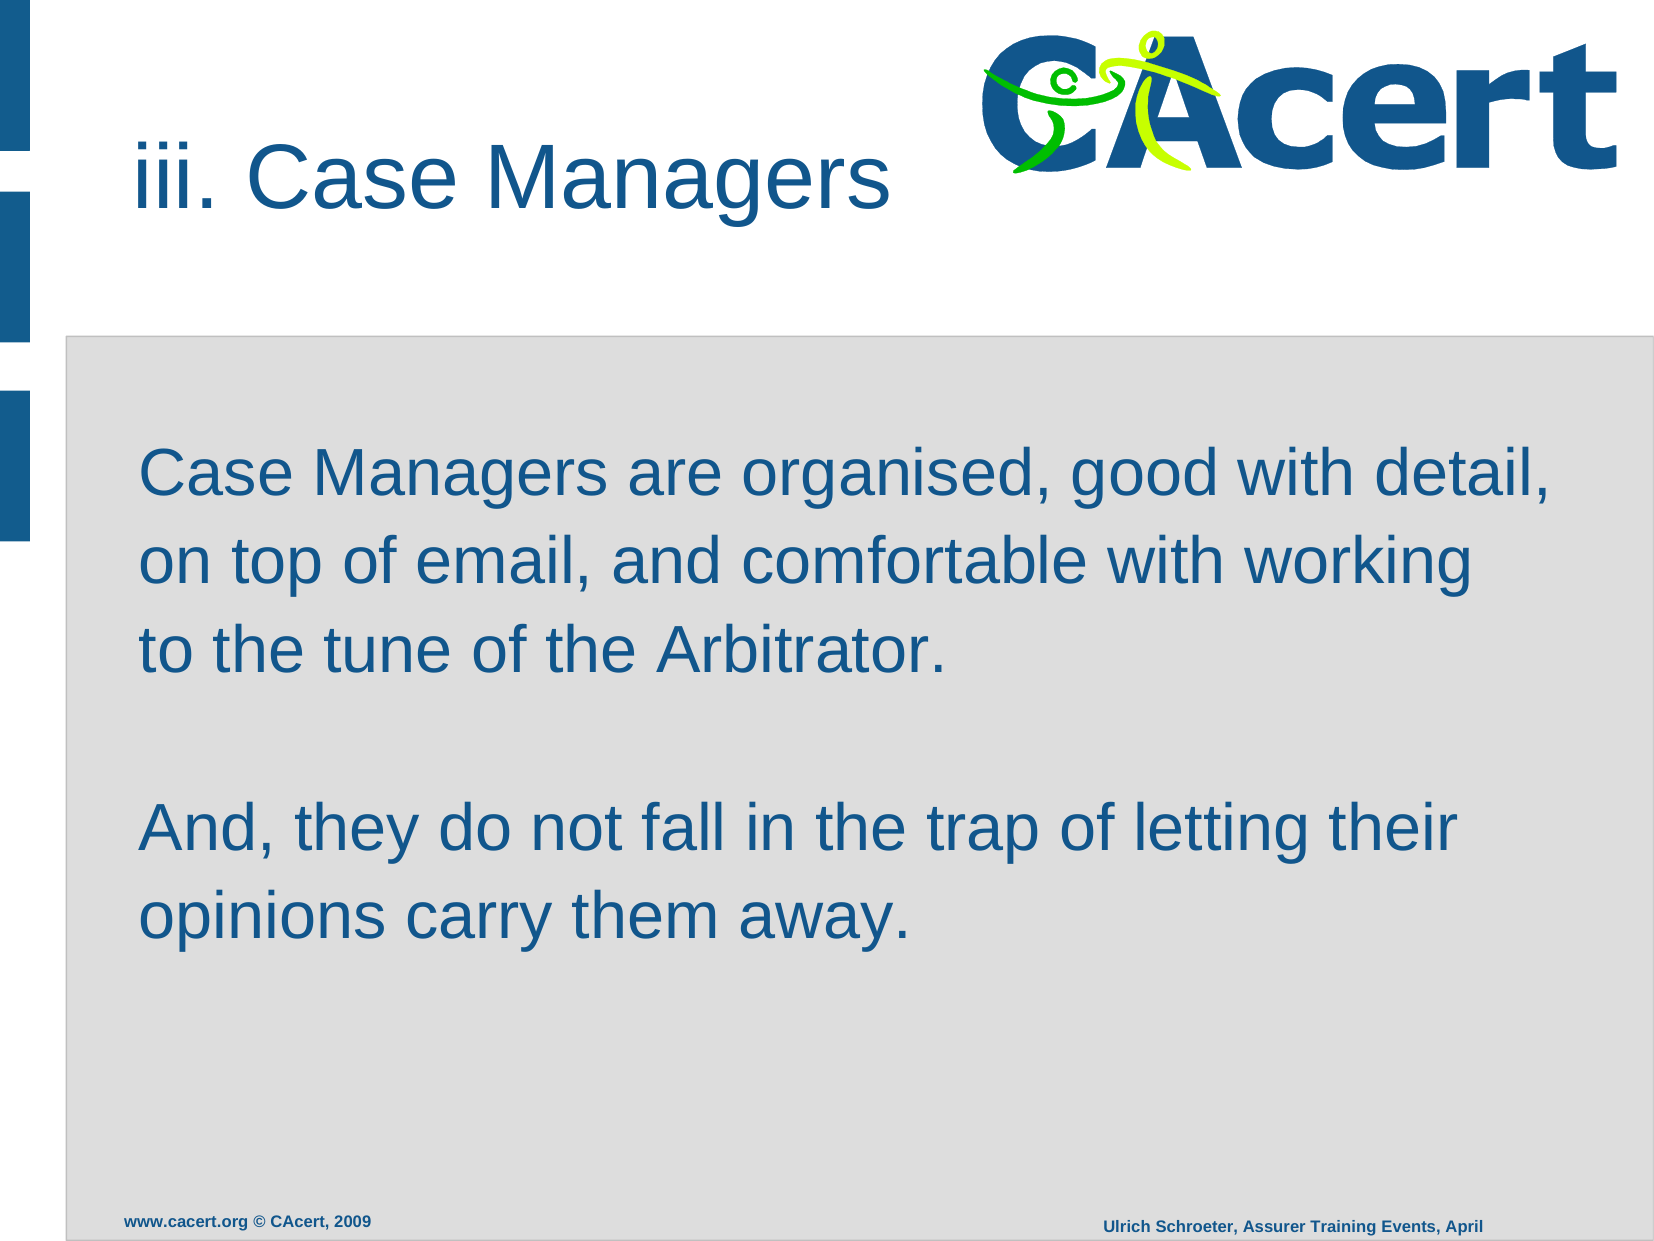

iii. Case Managers
Case Managers are organised, good with detail,
on top of email, and comfortable with working
to the tune of the Arbitrator.
And, they do not fall in the trap of letting their
opinions carry them away.